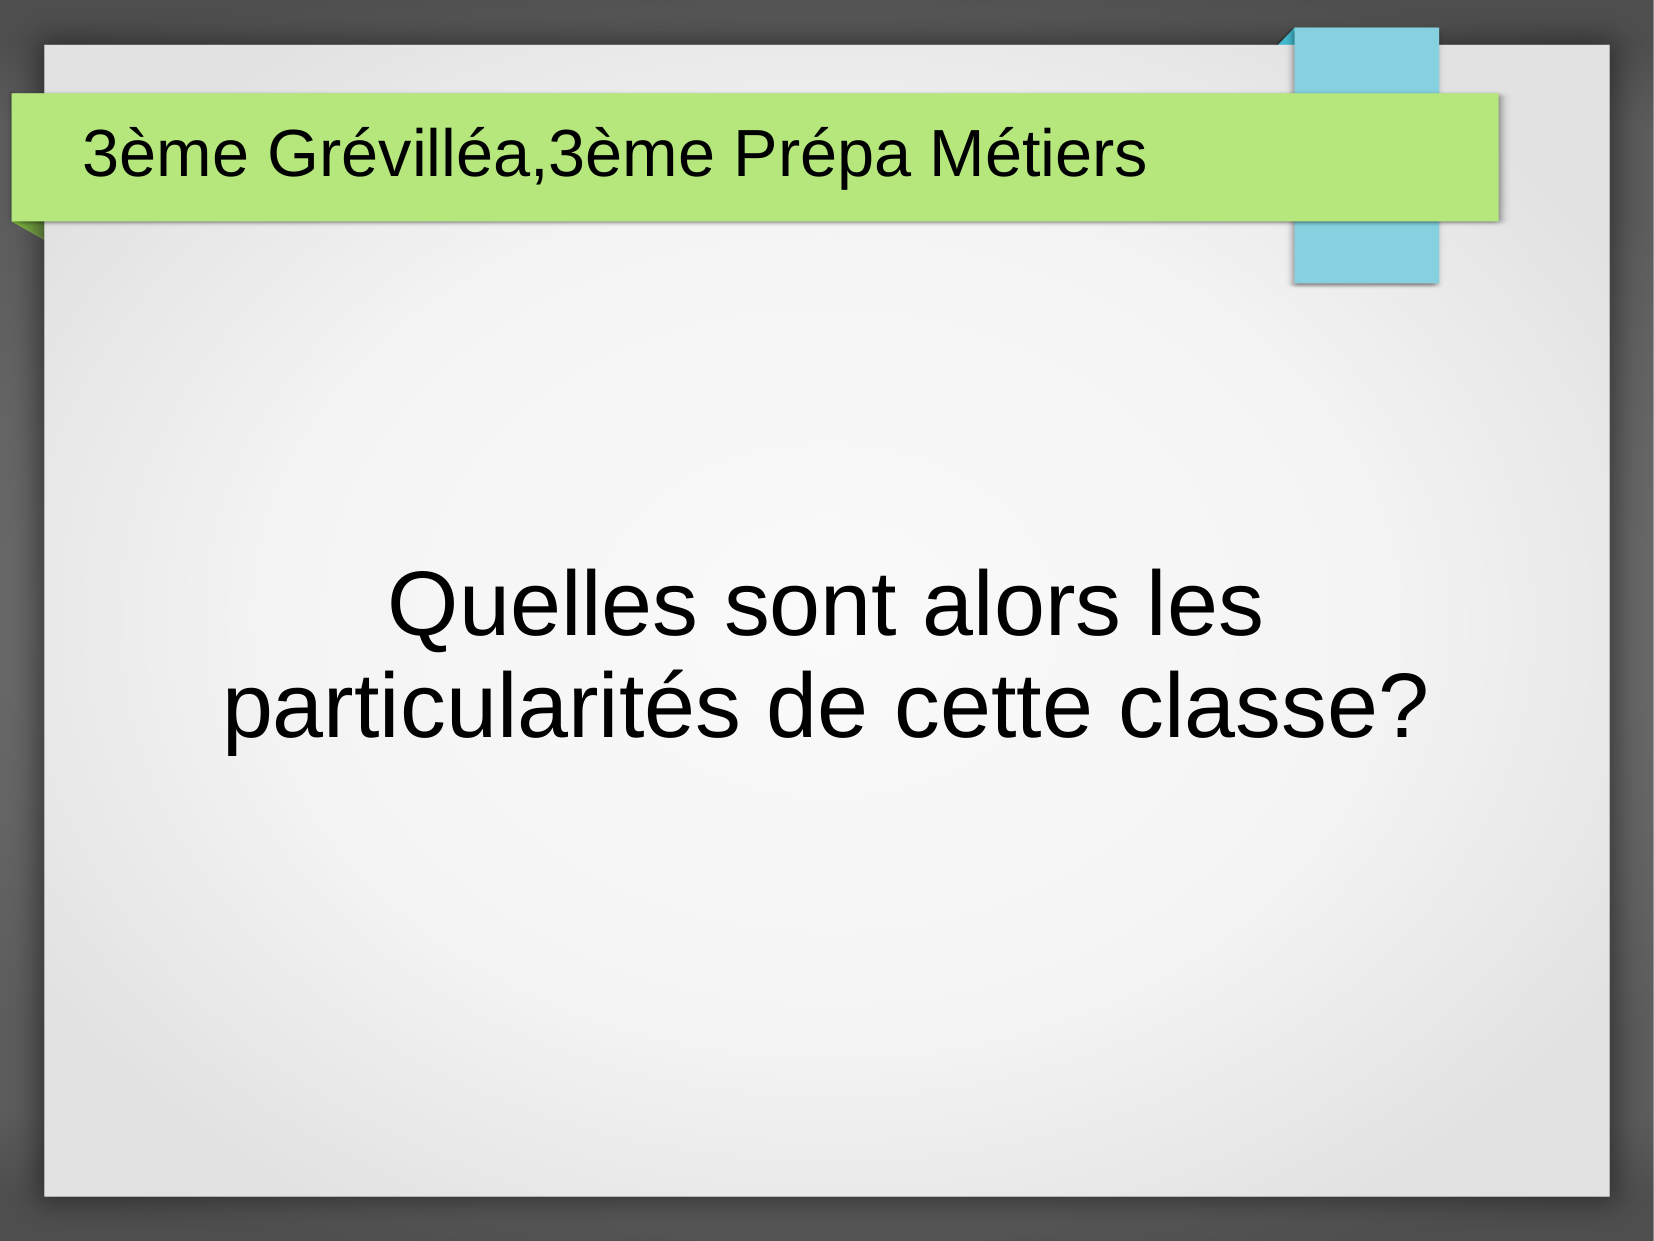

# 3ème Grévilléa,3ème Prépa Métiers
Quelles sont alors les particularités de cette classe?